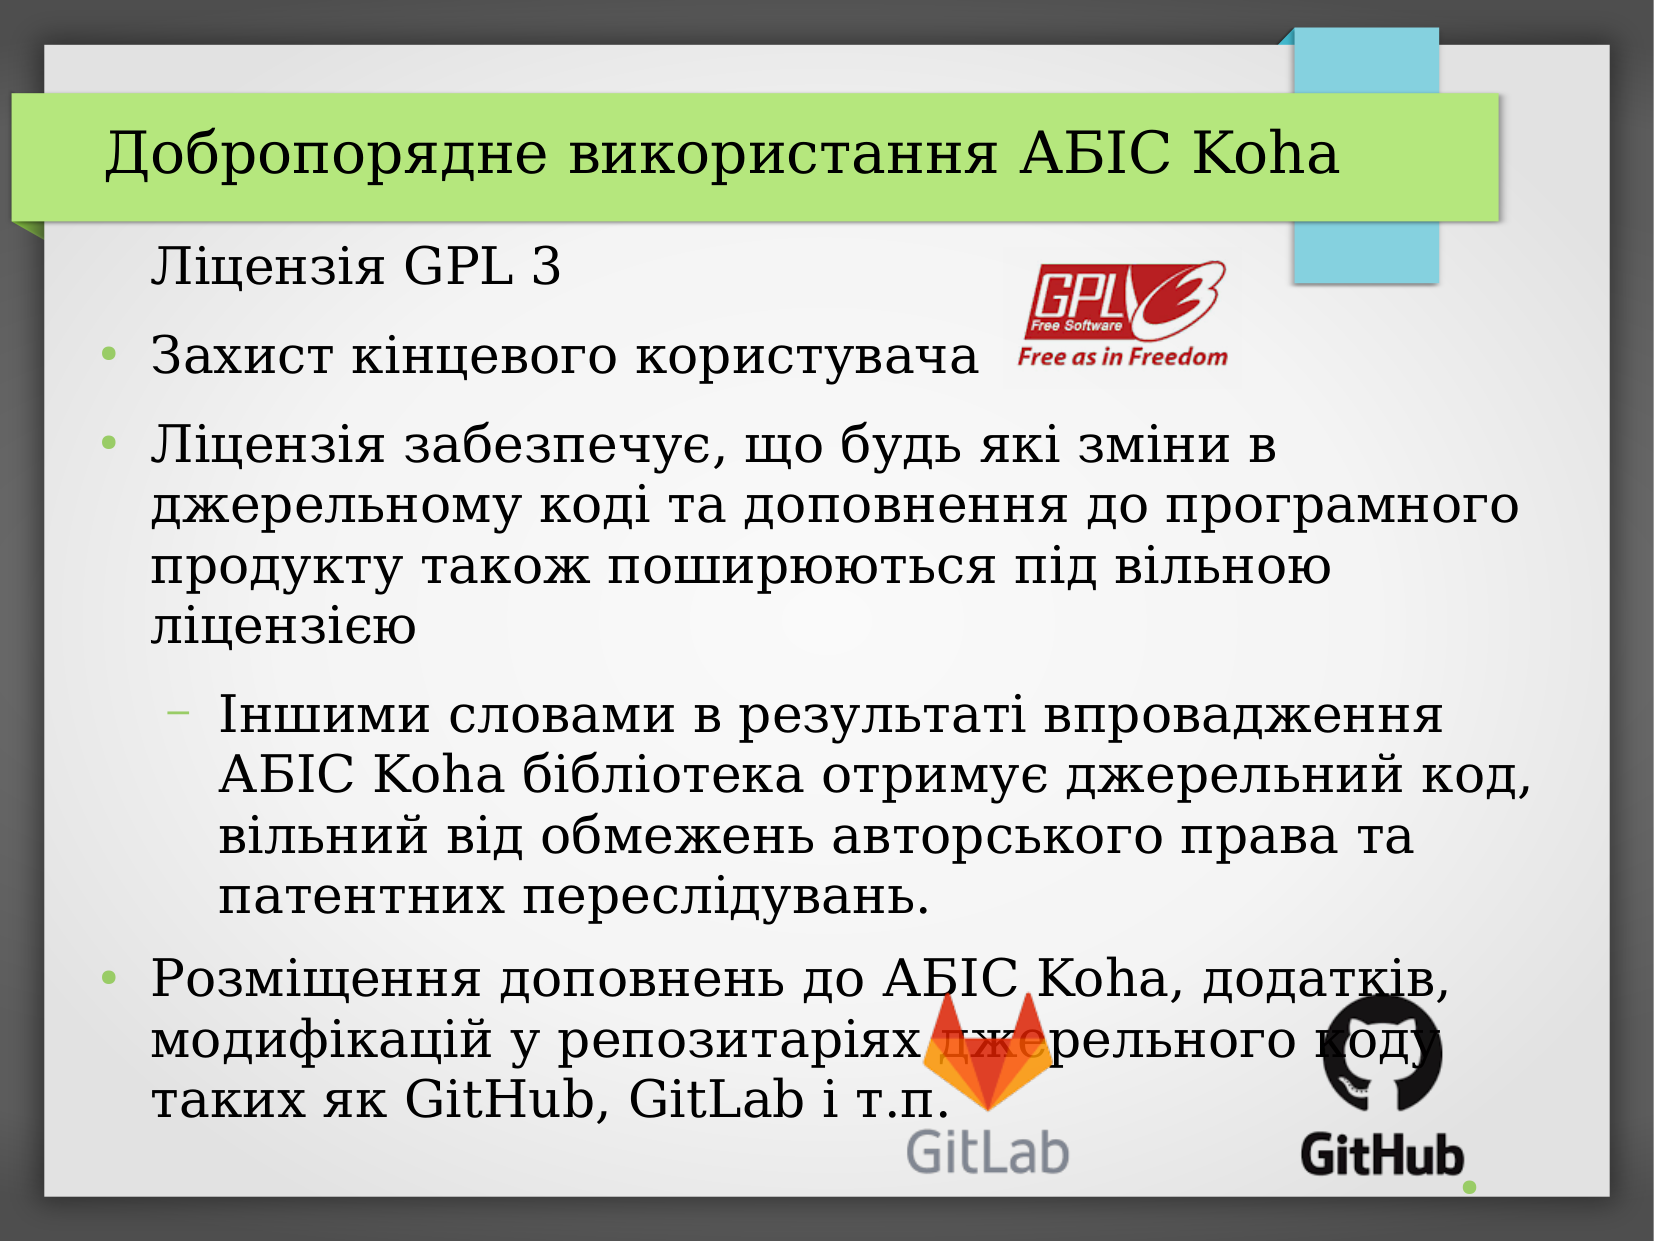

# Добропорядне використання АБІС Koha
Ліцензія GPL 3
Захист кінцевого користувача
Ліцензія забезпечує, що будь які зміни в джерельному коді та доповнення до програмного продукту також поширюються під вільною ліцензією
Іншими словами в результаті впровадження АБІС Koha бібліотека отримує джерельний код, вільний від обмежень авторського права та патентних переслідувань.
Розміщення доповнень до АБІС Koha, додатків, модифікацій у репозитаріях джерельного коду таких як GitHub, GitLab і т.п.